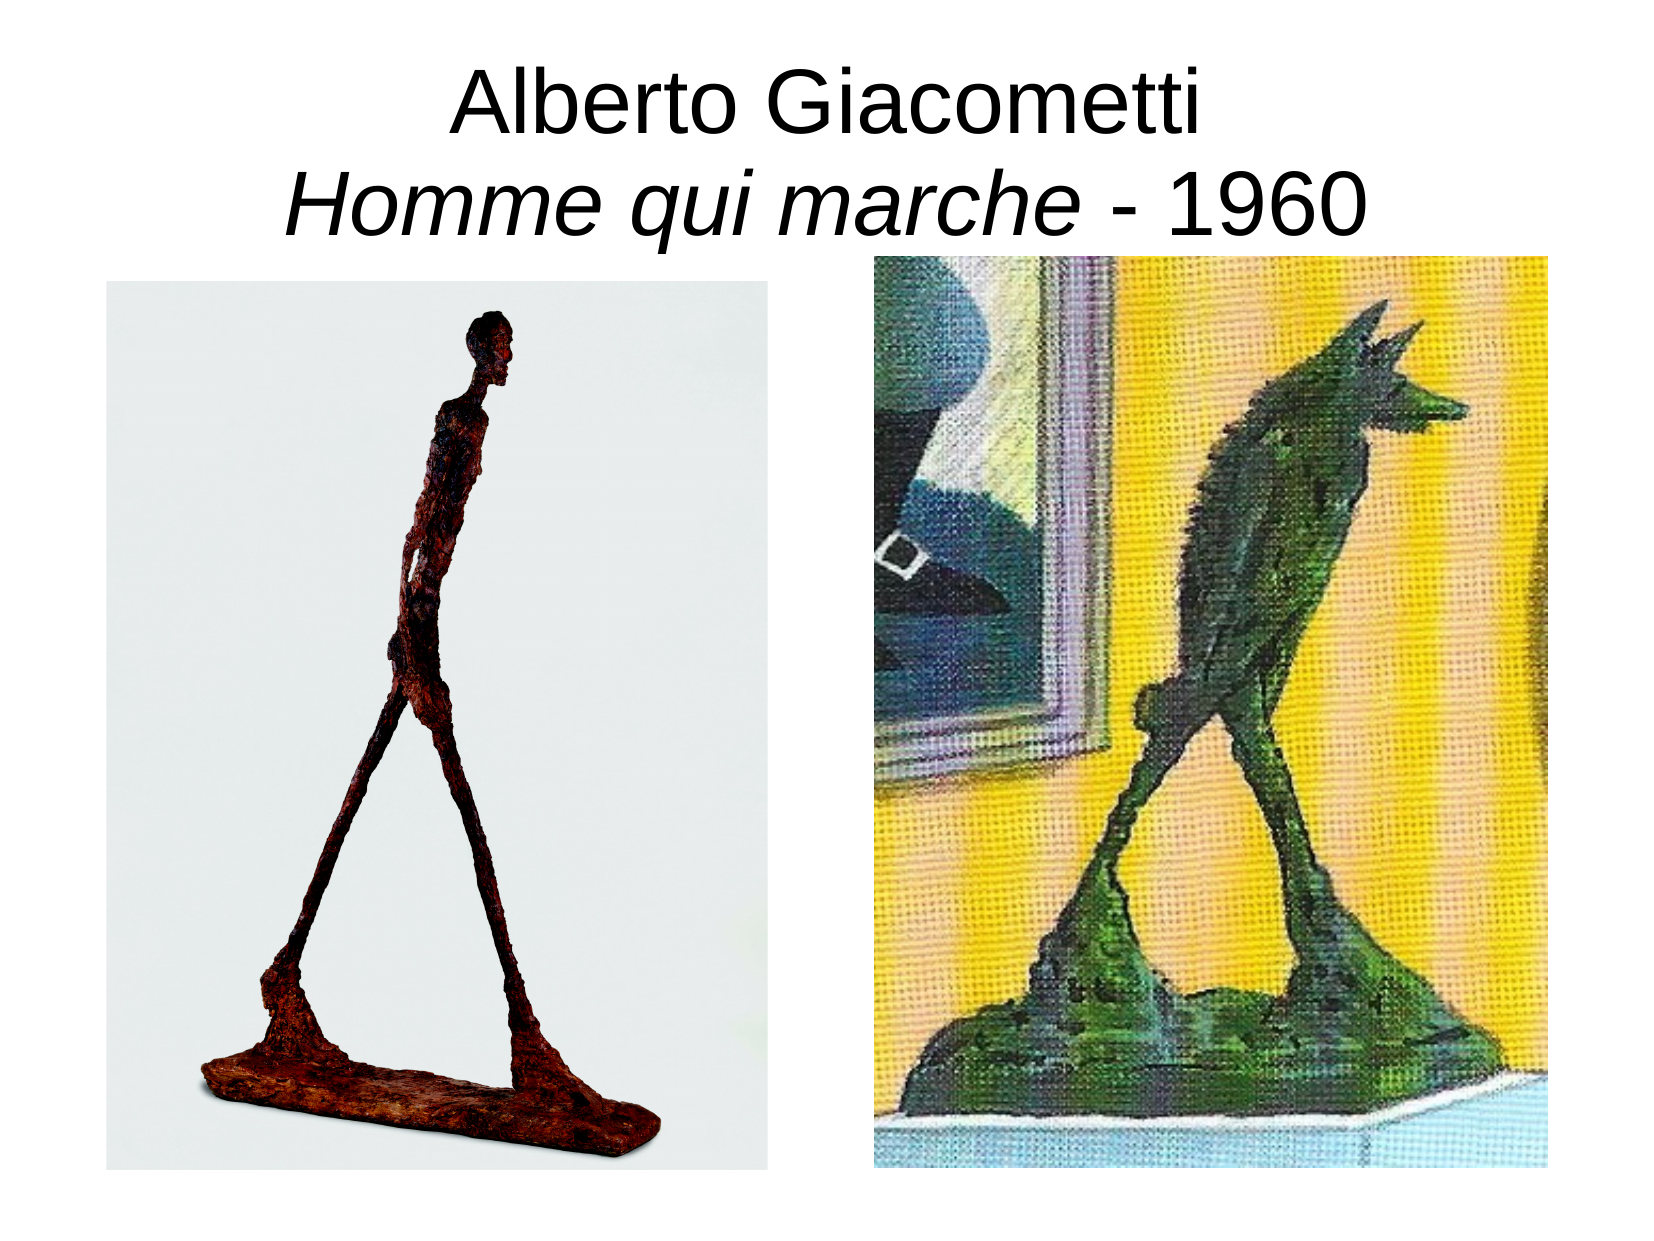

# Alberto Giacometti Homme qui marche - 1960